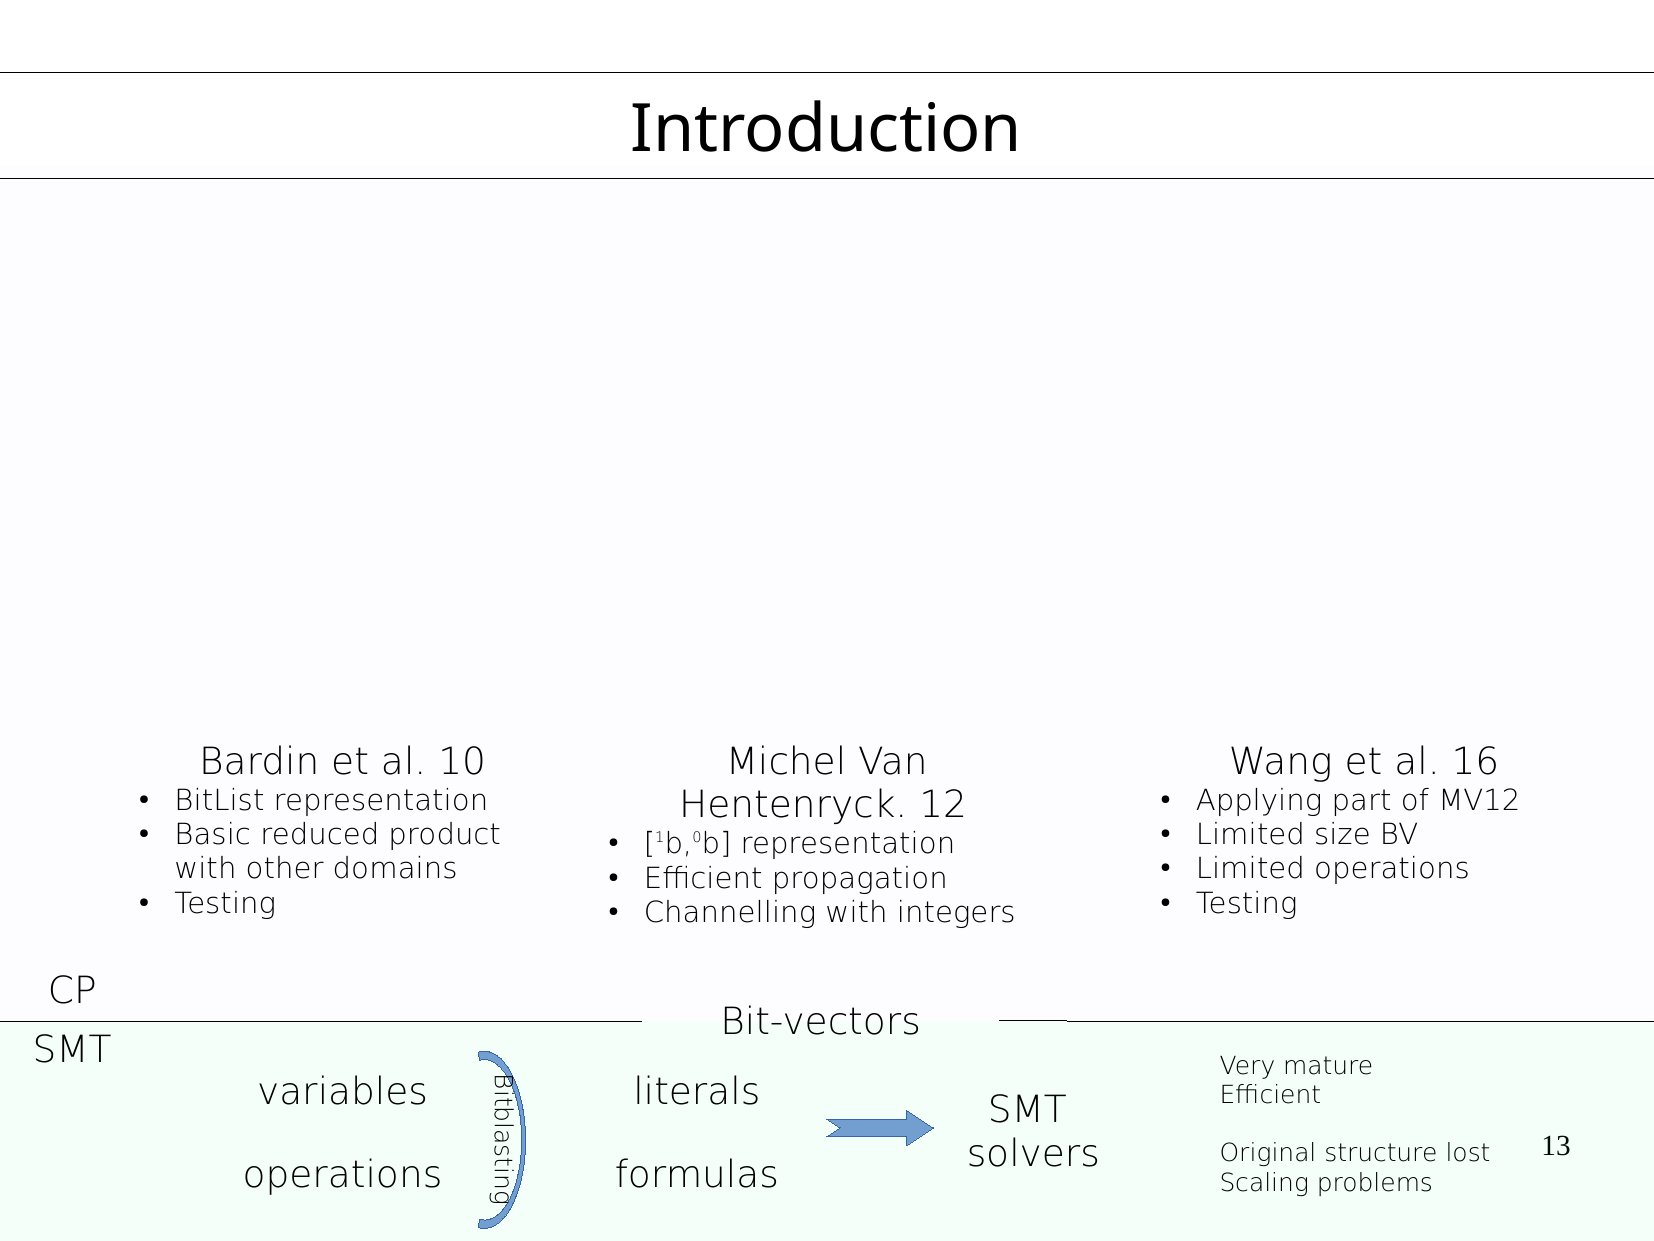

Introduction
So that's the current state of afairs
Bardin et al. 10
BitList representation
Basic reduced product with other domains
Testing
Michel Van Hentenryck. 12
[1b,0b] representation
Efficient propagation
Channelling with integers
Wang et al. 16
Applying part of MV12
Limited size BV
Limited operations
Testing
CP
Bit-vectors
SMT
Very mature
Efficient
Original structure lost
Scaling problems
variables
literals
SMT
solvers
Bitblasting
13
operations
formulas